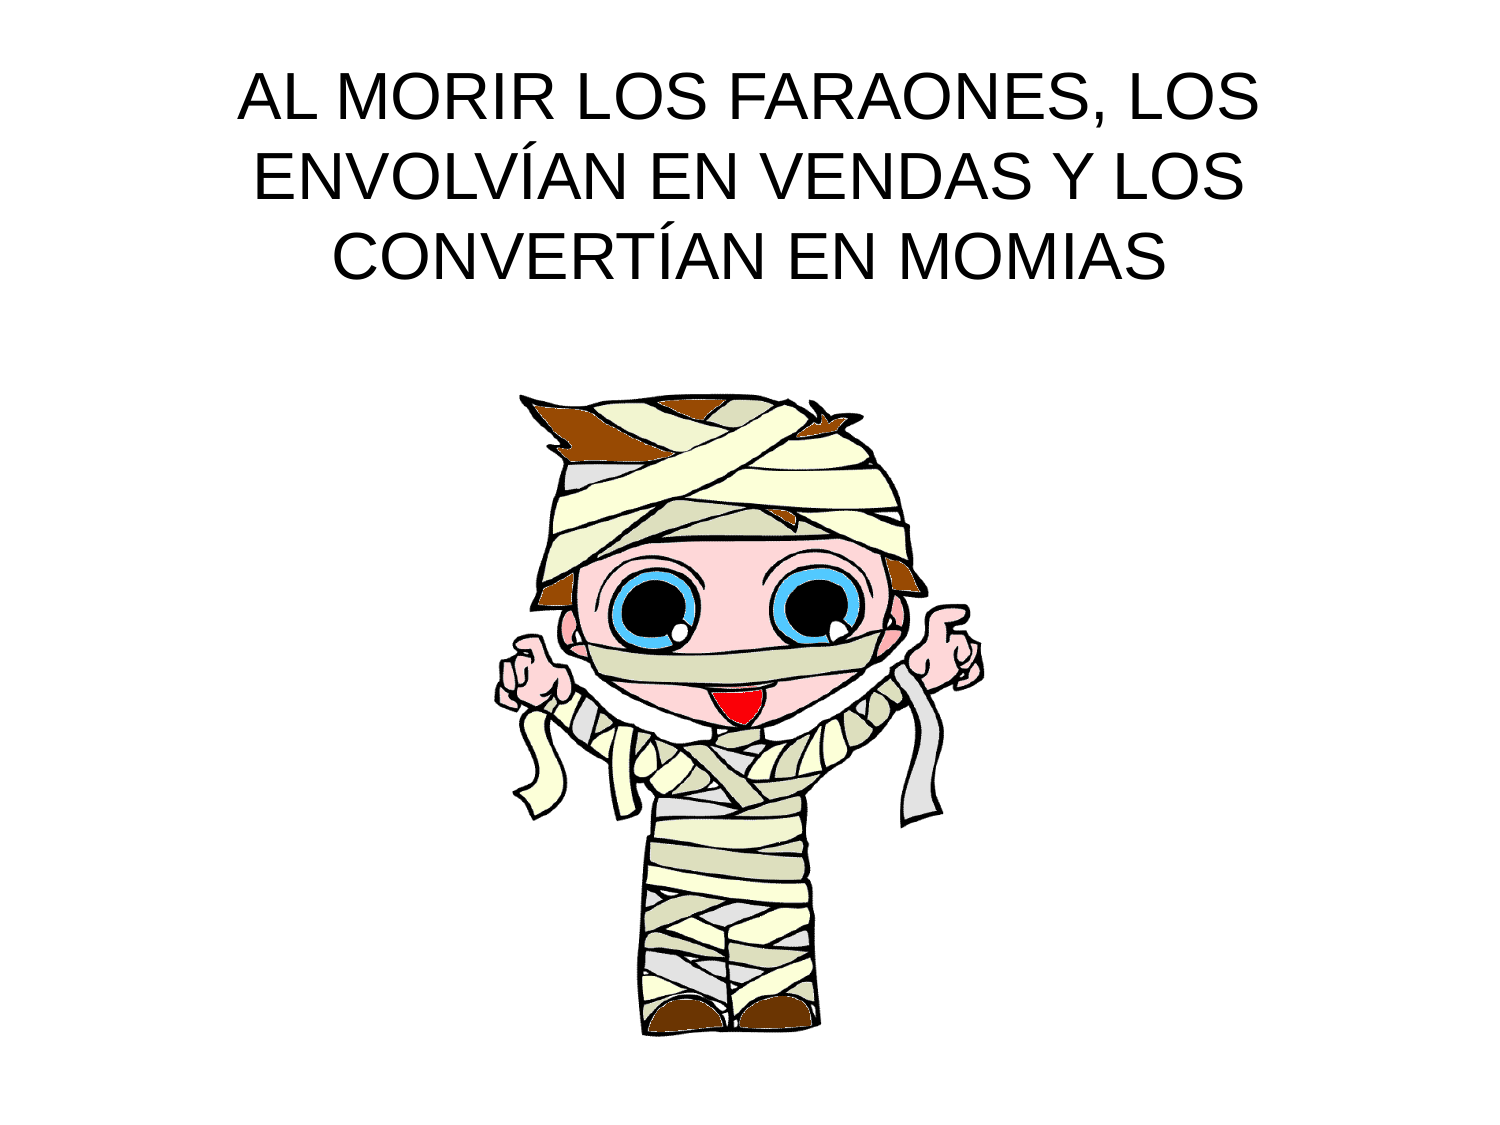

# AL MORIR LOS FARAONES, LOS ENVOLVÍAN EN VENDAS Y LOS CONVERTÍAN EN MOMIAS